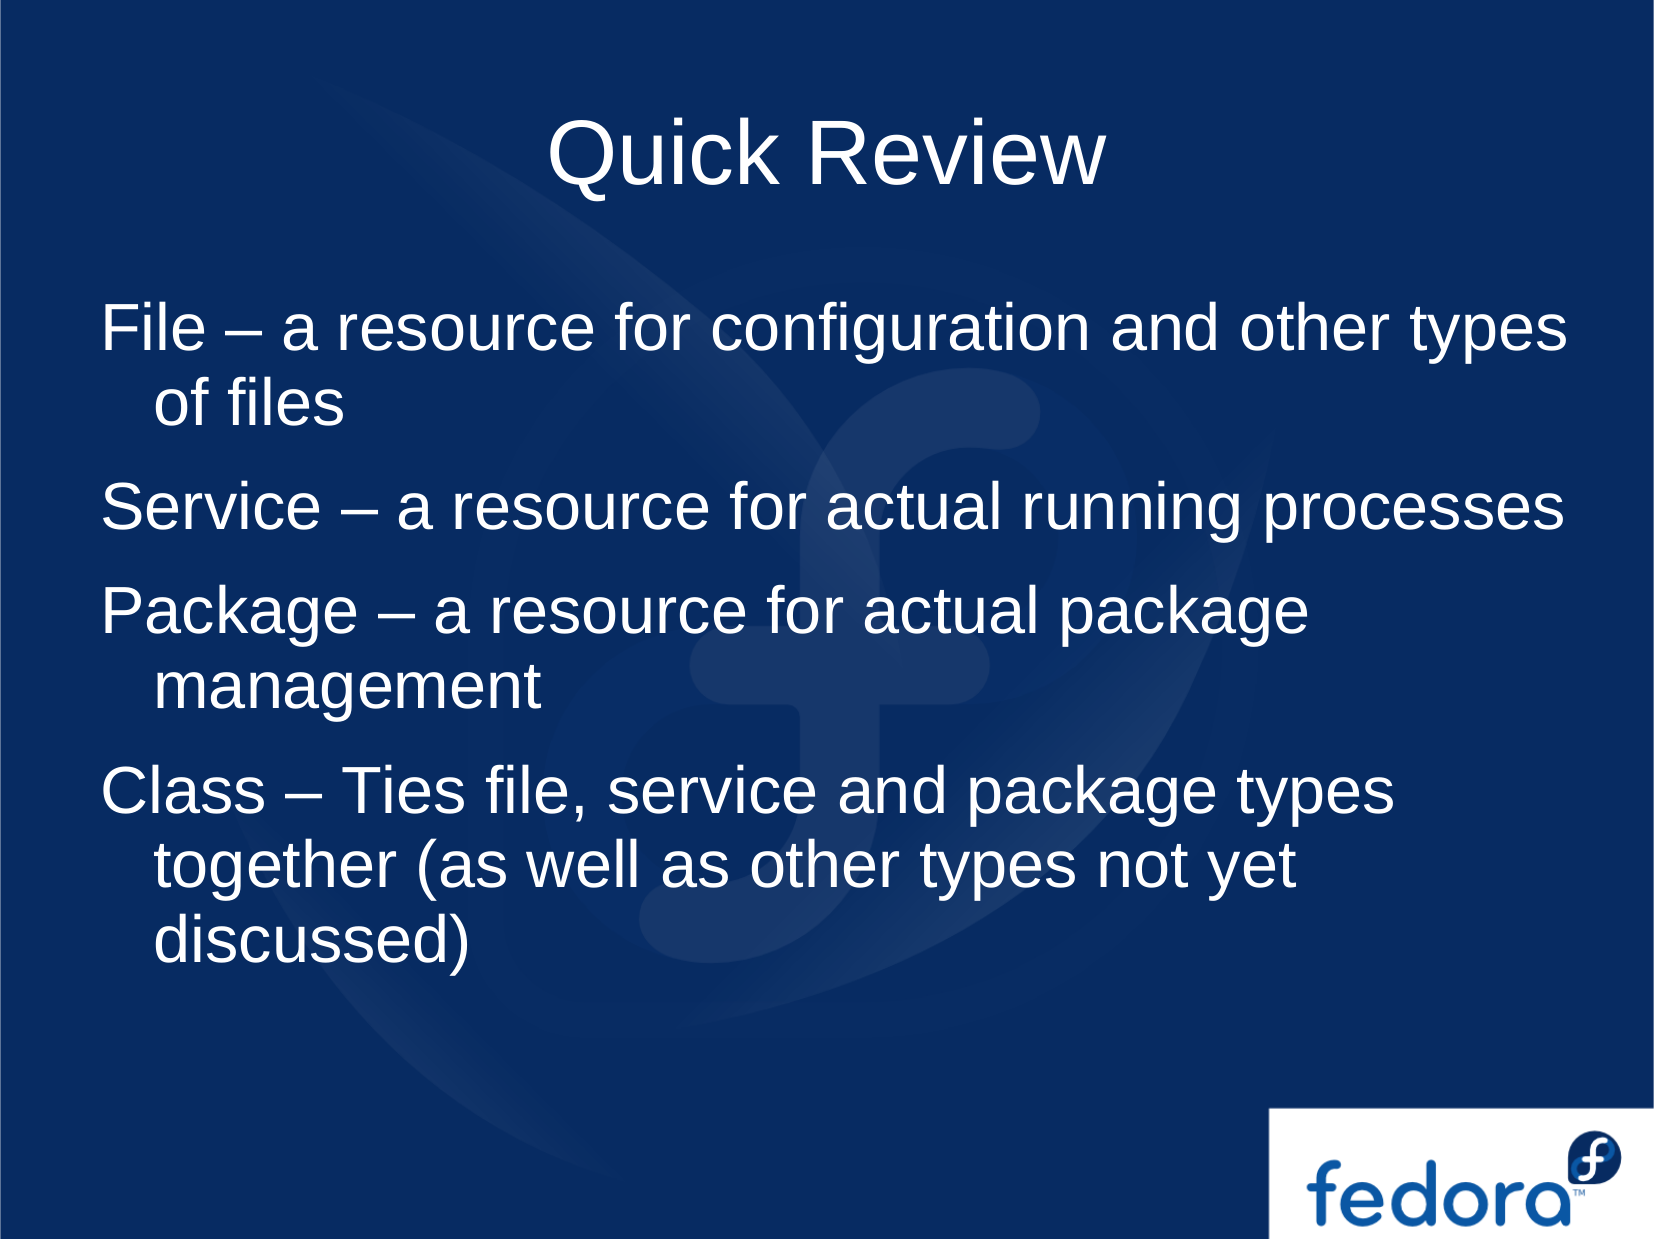

# Quick Review
File – a resource for configuration and other types of files
Service – a resource for actual running processes
Package – a resource for actual package management
Class – Ties file, service and package types together (as well as other types not yet discussed)